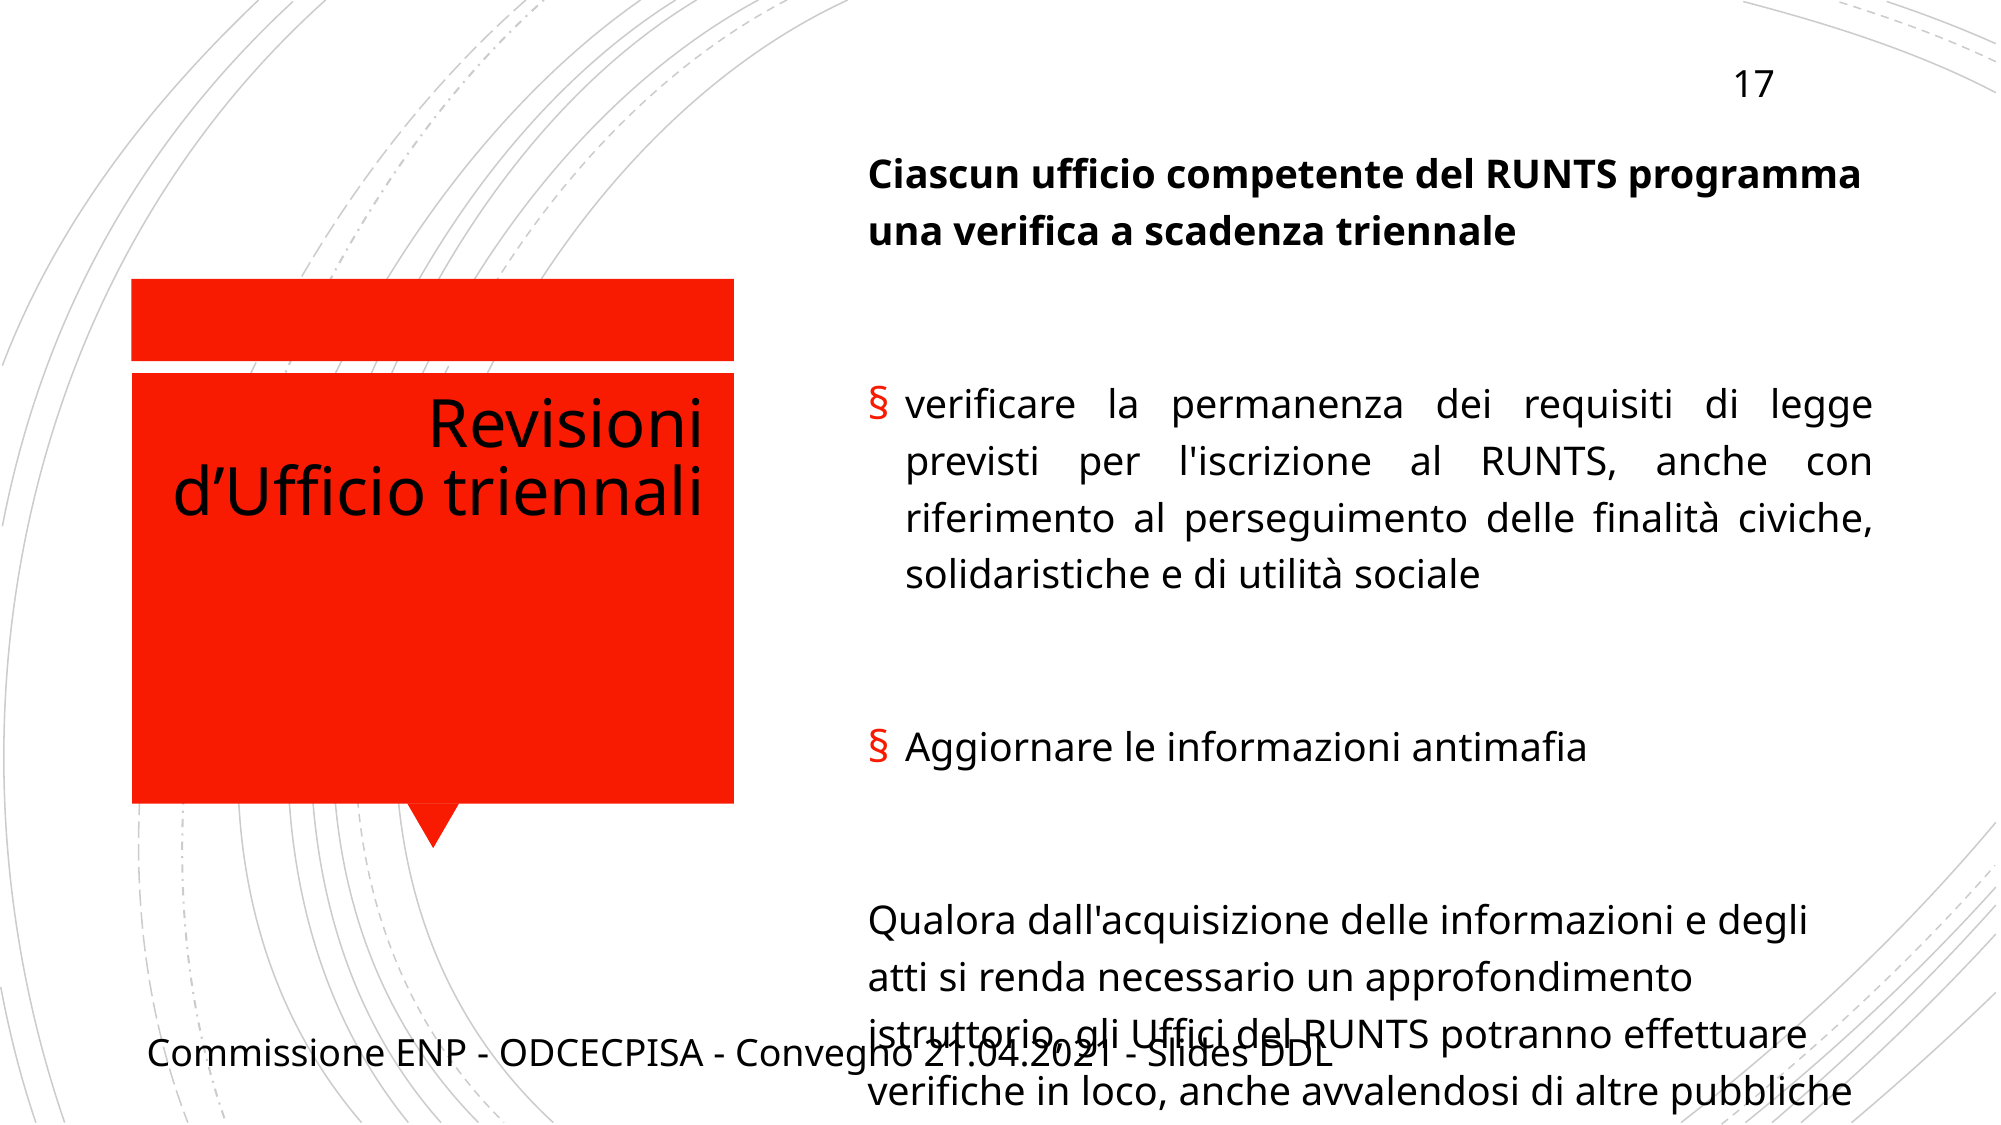

Ciascun ufficio competente del RUNTS programma una verifica a scadenza triennale
verificare la permanenza dei requisiti di legge previsti per l'iscrizione al RUNTS, anche con riferimento al perseguimento delle finalità civiche, solidaristiche e di utilità sociale
Aggiornare le informazioni antimafia
Qualora dall'acquisizione delle informazioni e degli atti si renda necessario un approfondimento istruttorio, gli Uffici del RUNTS potranno effettuare verifiche in loco, anche avvalendosi di altre pubbliche amministrazioni
# Revisioni d’Ufficio triennali
Commissione ENP - ODCECPISA - Convegno 21.04.2021 - Slides DDL